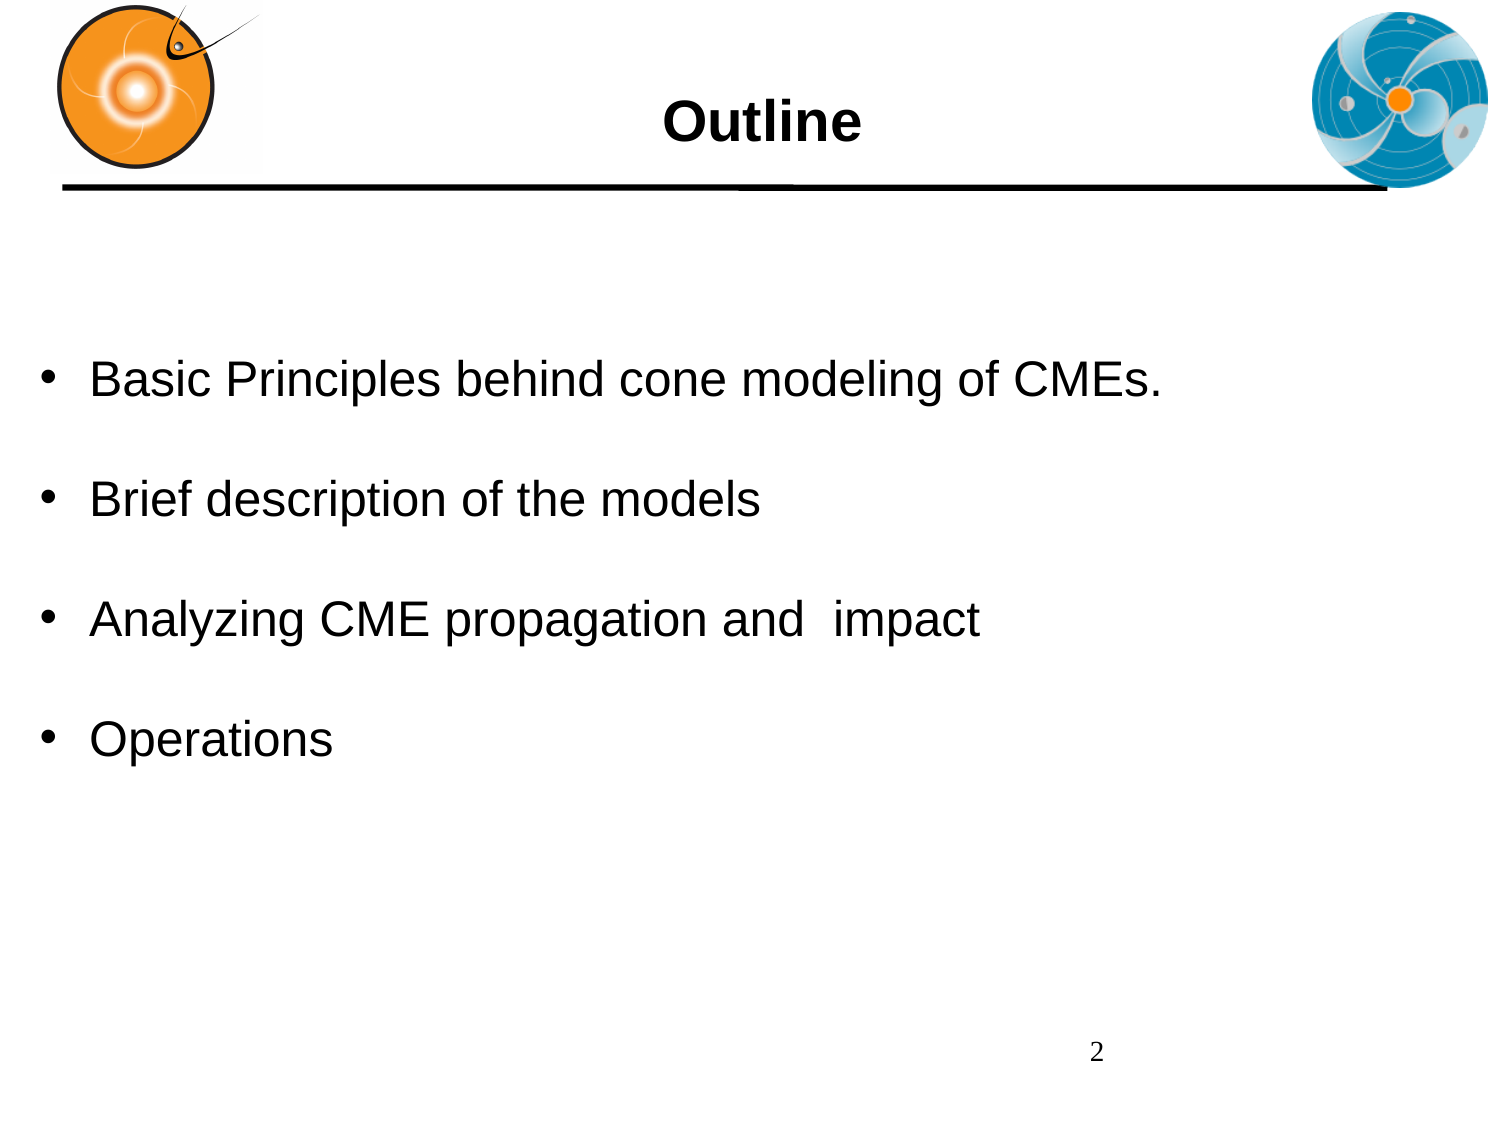

Outline
 Basic Principles behind cone modeling of CMEs.
 Brief description of the models
 Analyzing CME propagation and impact
 Operations